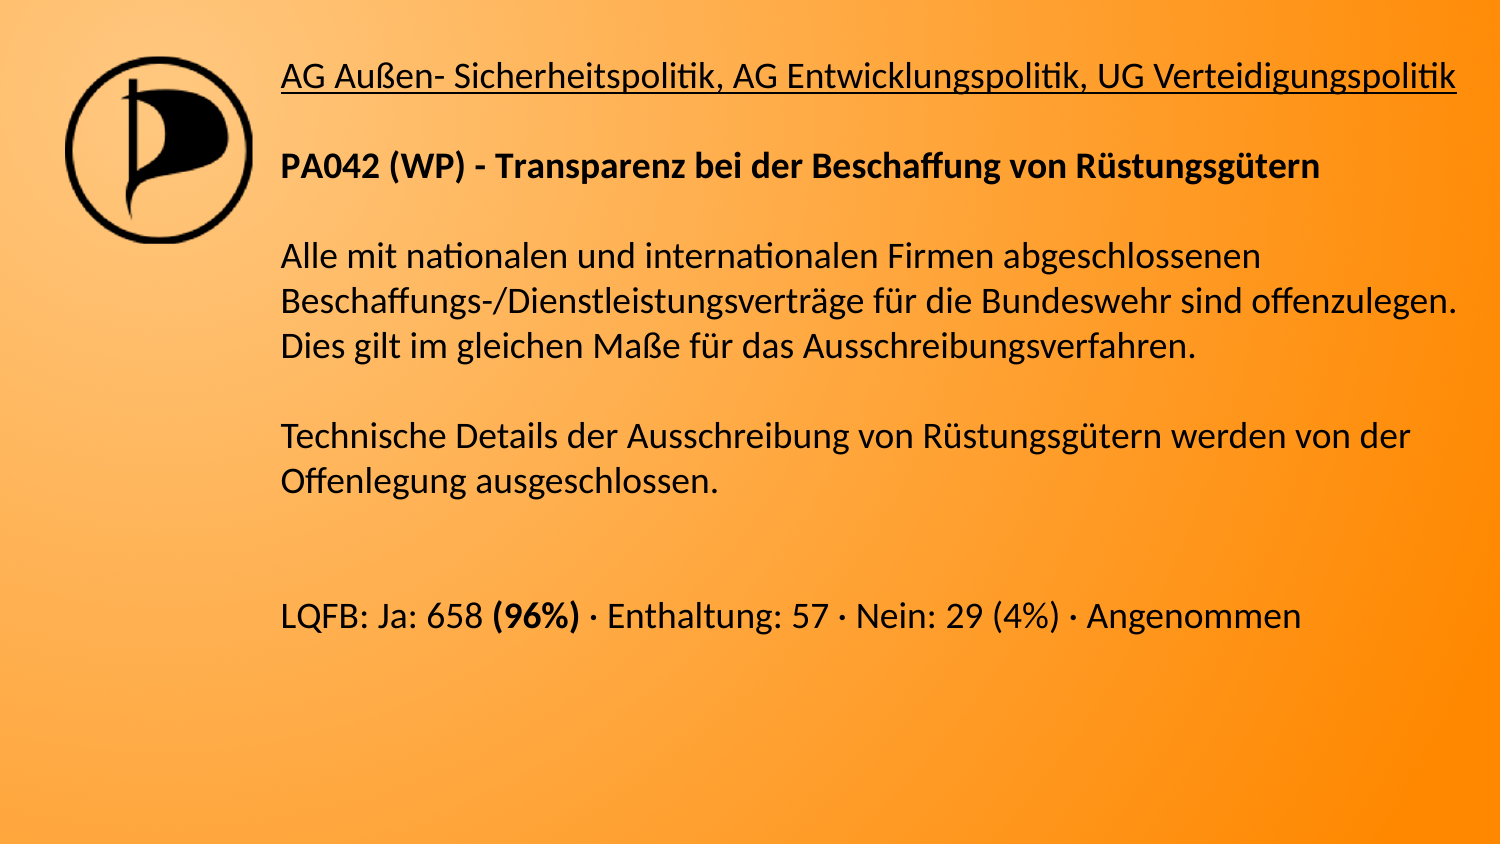

AG Außen- Sicherheitspolitik, AG Entwicklungspolitik, UG Verteidigungspolitik
PA042 (WP) - Transparenz bei der Beschaffung von Rüstungsgütern
Alle mit nationalen und internationalen Firmen abgeschlossenen Beschaffungs-/Dienstleistungsverträge für die Bundeswehr sind offenzulegen. Dies gilt im gleichen Maße für das Ausschreibungsverfahren.
Technische Details der Ausschreibung von Rüstungsgütern werden von der Offenlegung ausgeschlossen.
LQFB: Ja: 658 (96%) · Enthaltung: 57 · Nein: 29 (4%) · Angenommen